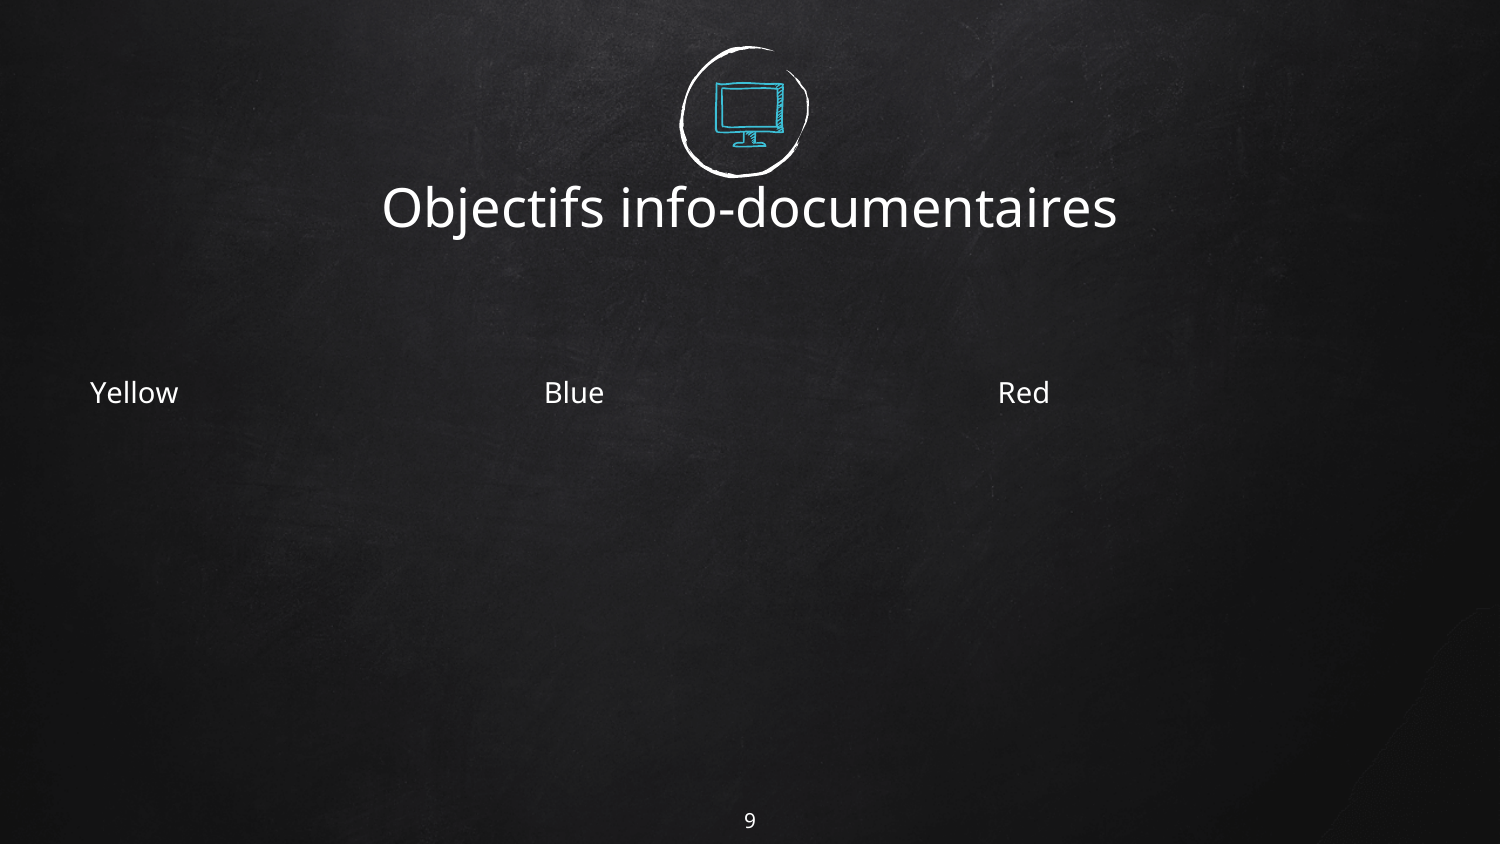

# Objectifs info-documentaires
Yellow
Blue
Red
9